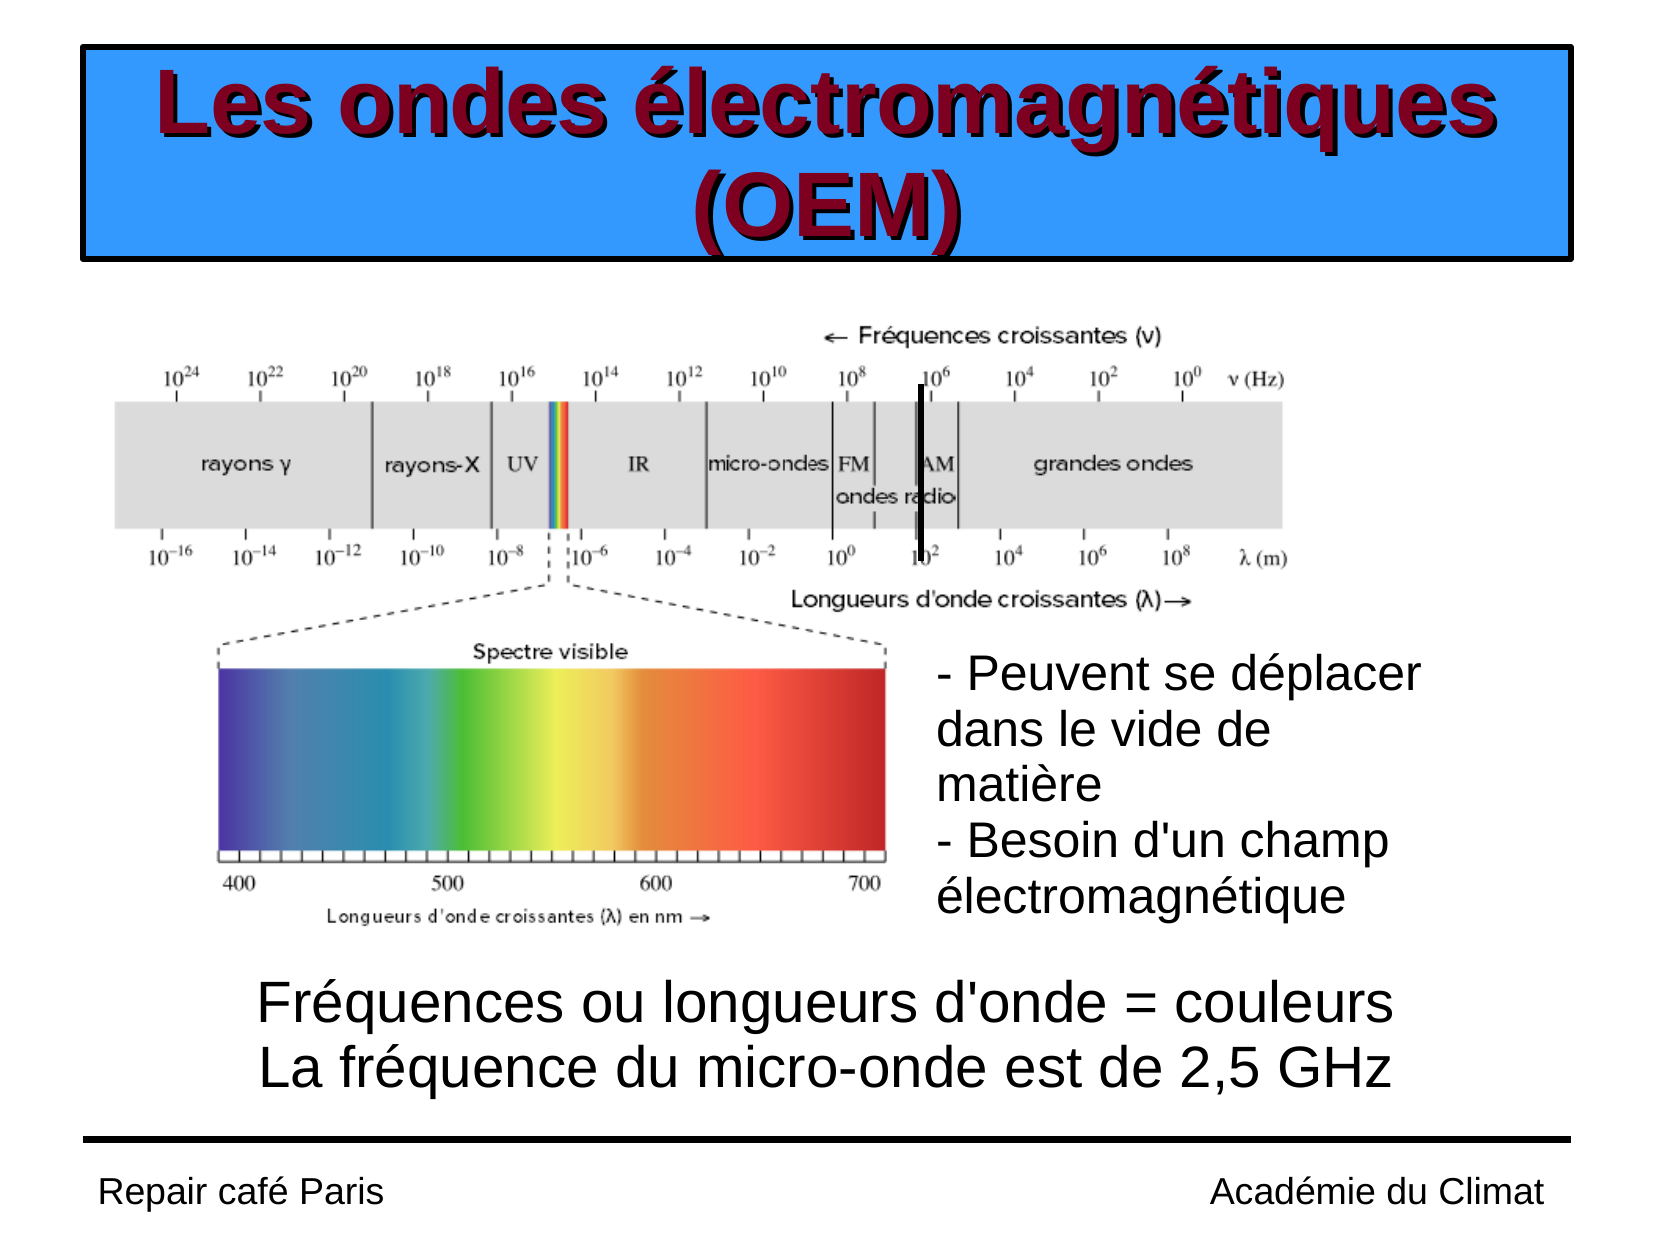

# Les ondes électromagnétiques (OEM)
- Peuvent se déplacer
dans le vide de matière
- Besoin d'un champ électromagnétique
Fréquences ou longueurs d'onde = couleurs
La fréquence du micro-onde est de 2,5 GHz
Repair café Paris	Académie du Climat